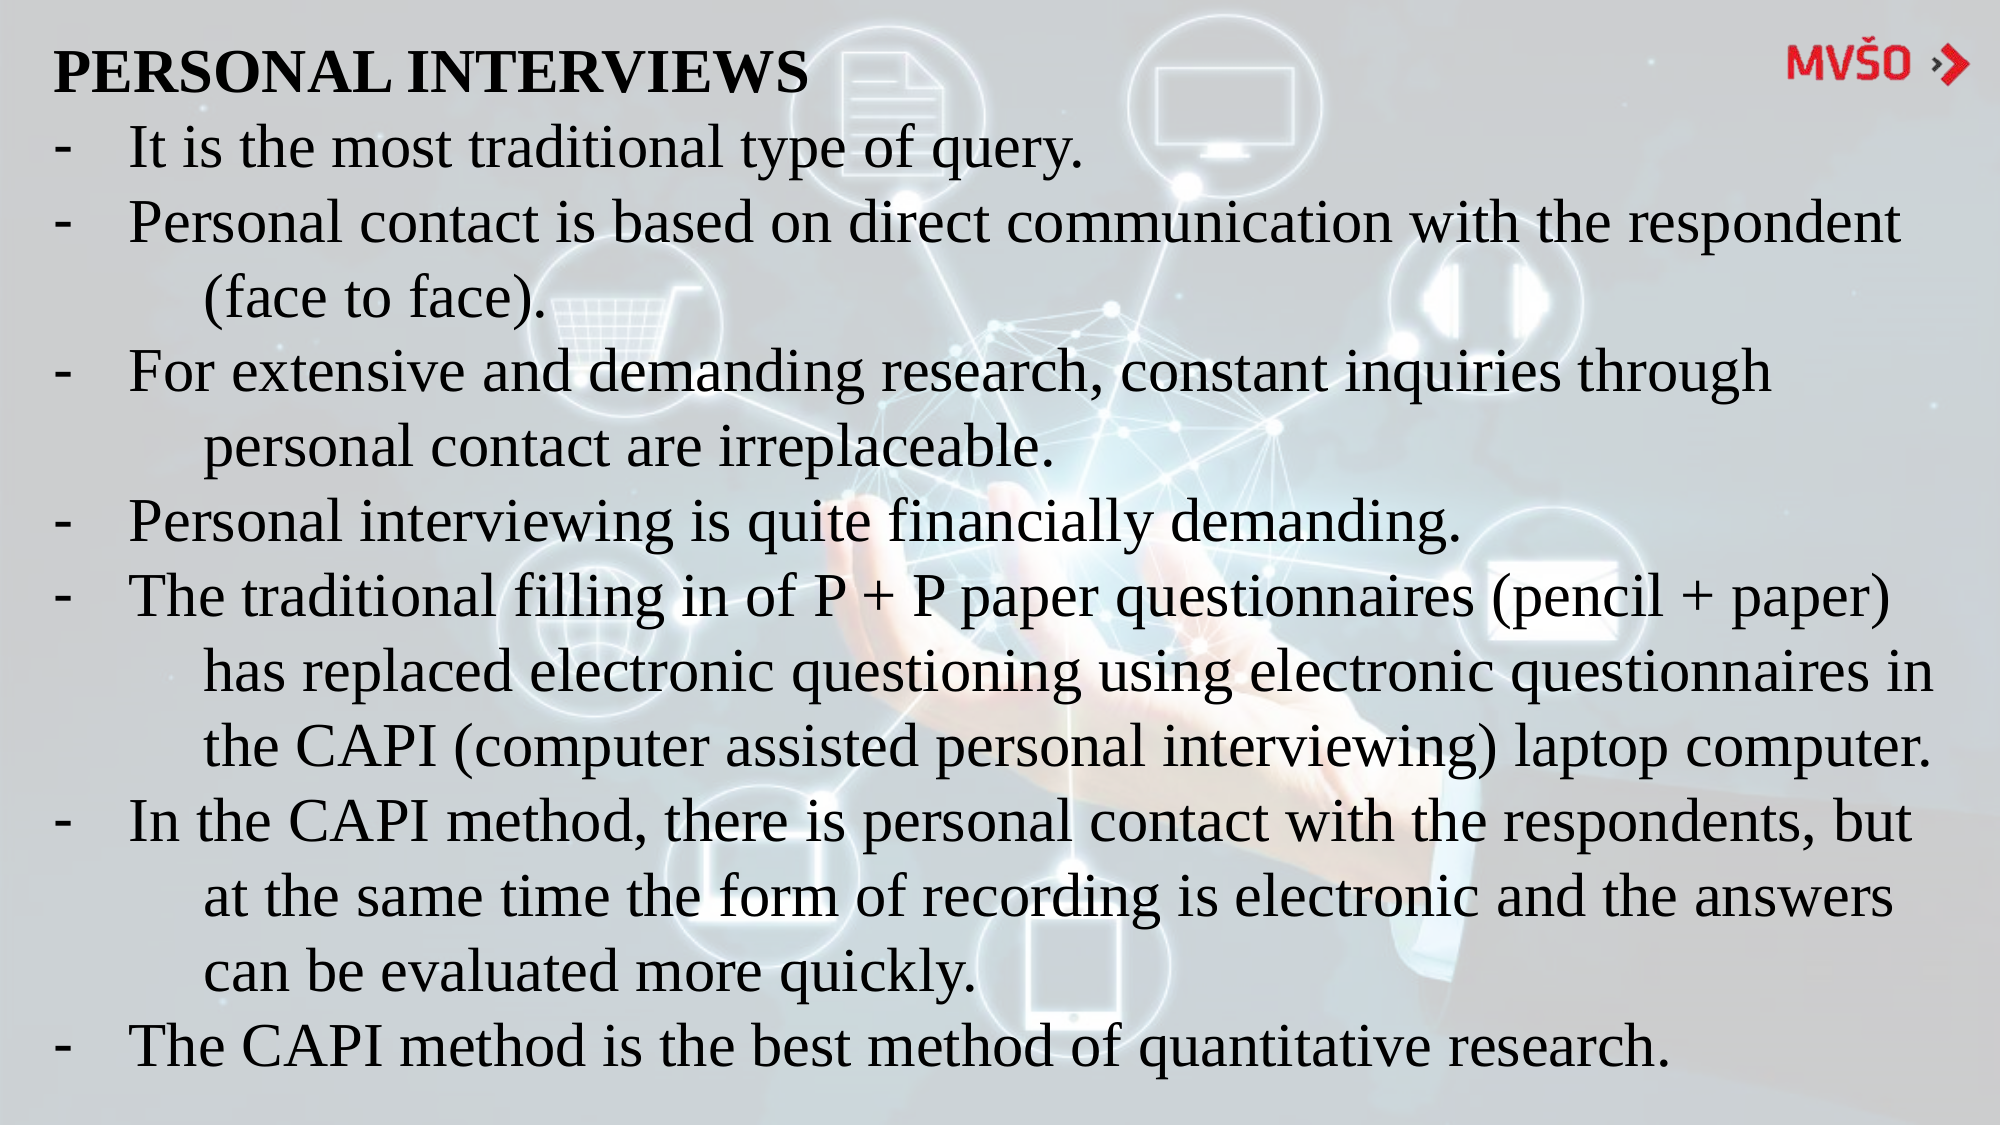

PERSONAL INTERVIEWS
It is the most traditional type of query.
Personal contact is based on direct communication with the respondent (face to face).
For extensive and demanding research, constant inquiries through personal contact are irreplaceable.
Personal interviewing is quite financially demanding.
The traditional filling in of P + P paper questionnaires (pencil + paper) has replaced electronic questioning using electronic questionnaires in the CAPI (computer assisted personal interviewing) laptop computer.
In the CAPI method, there is personal contact with the respondents, but at the same time the form of recording is electronic and the answers can be evaluated more quickly.
The CAPI method is the best method of quantitative research.